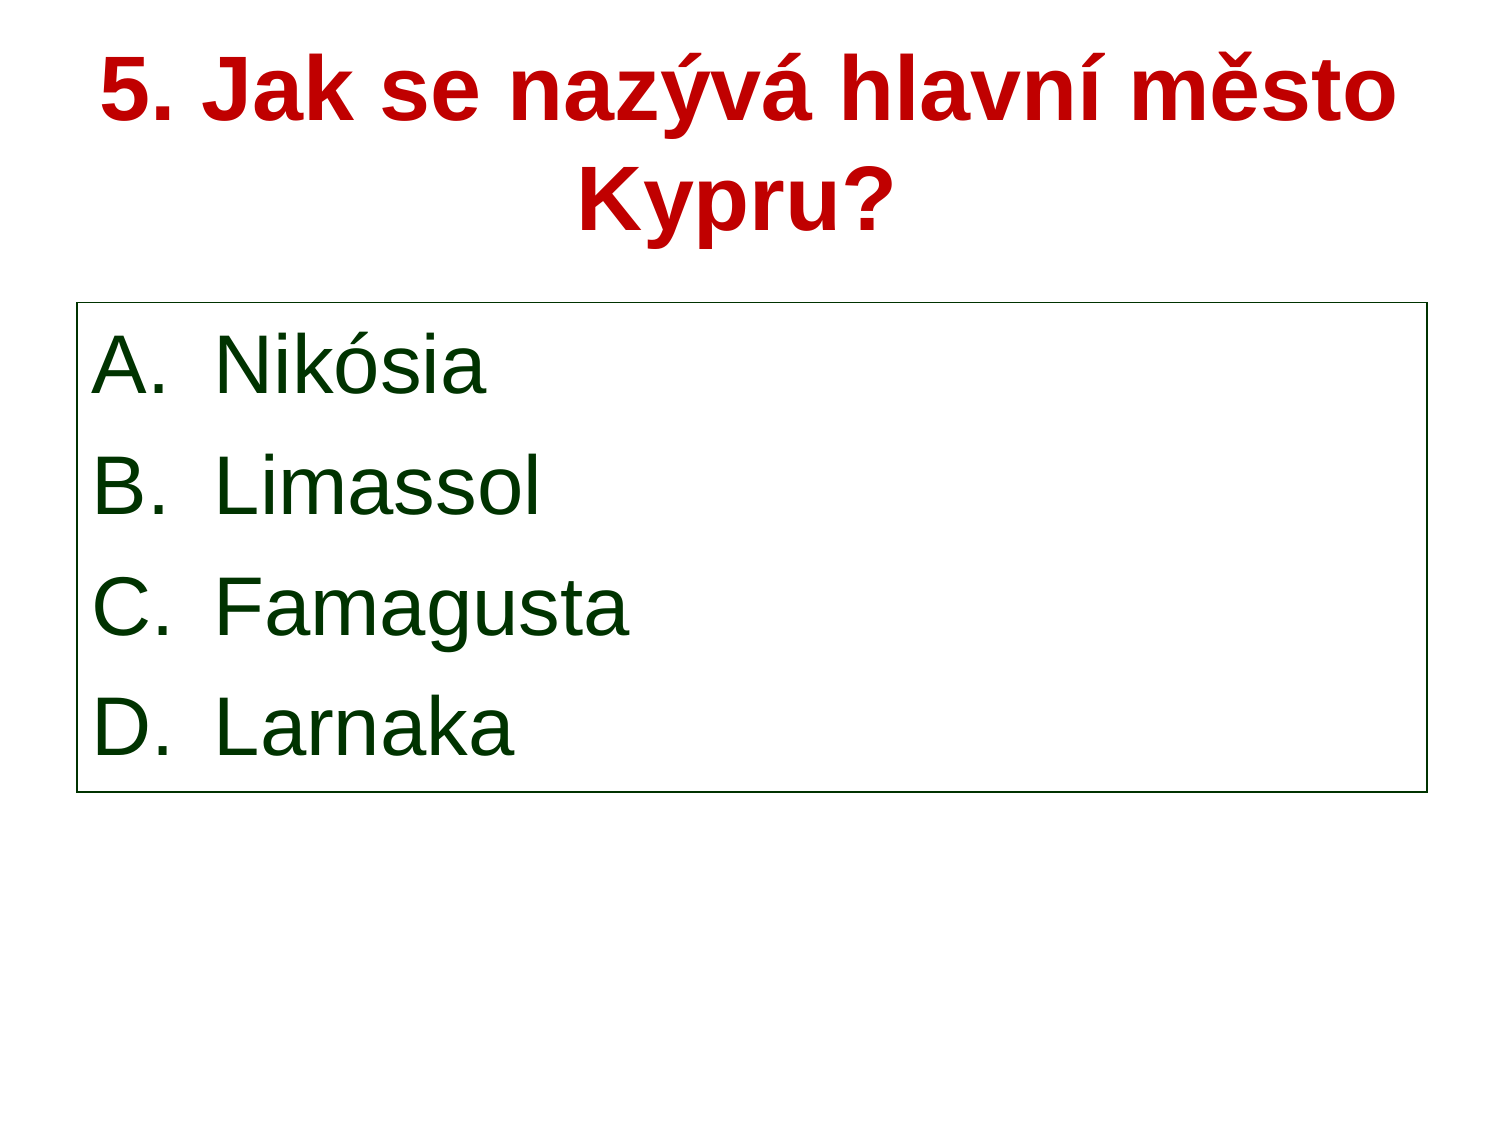

# 5. Jak se nazývá hlavní město Kypru?
Nikósia
Limassol
Famagusta
Larnaka